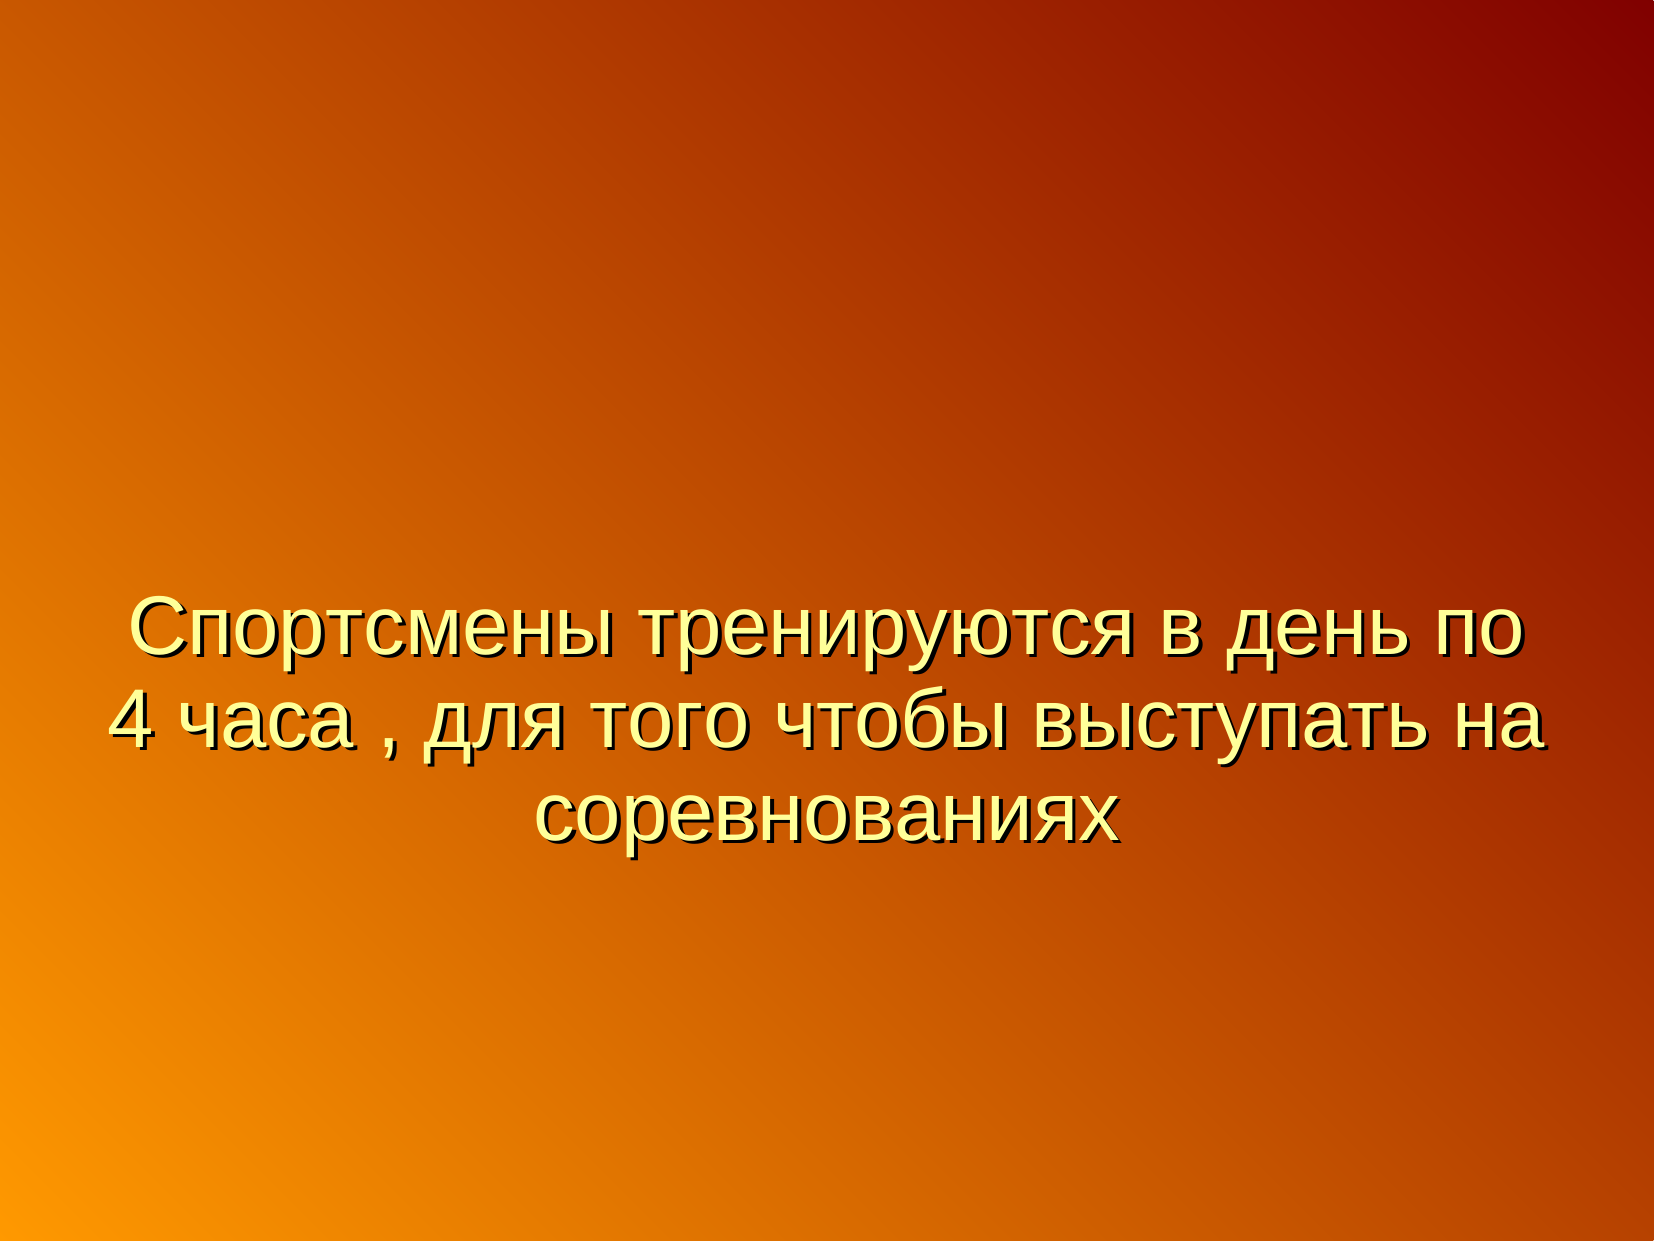

# Спортсмены тренируются в день по 4 часа , для того чтобы выступать на соревнованиях